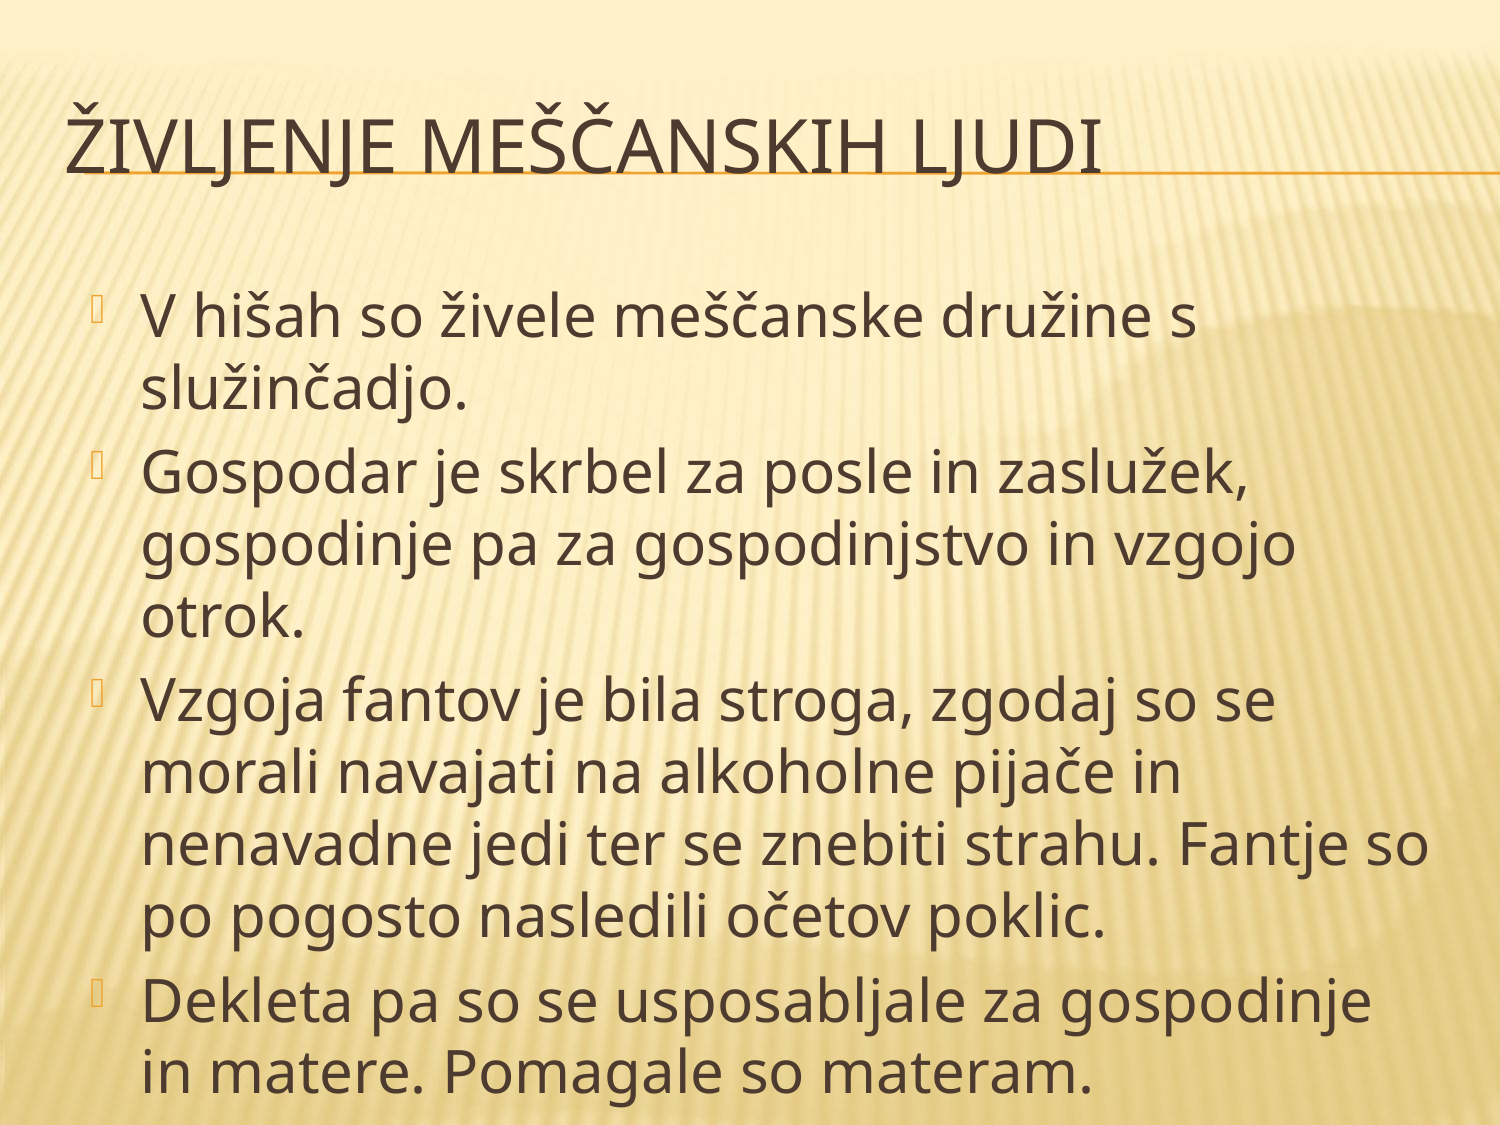

# ŽIVLJENJE MEŠČANSKIH LJUDI
V hišah so živele meščanske družine s služinčadjo.
Gospodar je skrbel za posle in zaslužek, gospodinje pa za gospodinjstvo in vzgojo otrok.
Vzgoja fantov je bila stroga, zgodaj so se morali navajati na alkoholne pijače in nenavadne jedi ter se znebiti strahu. Fantje so po pogosto nasledili očetov poklic.
Dekleta pa so se usposabljale za gospodinje in matere. Pomagale so materam.